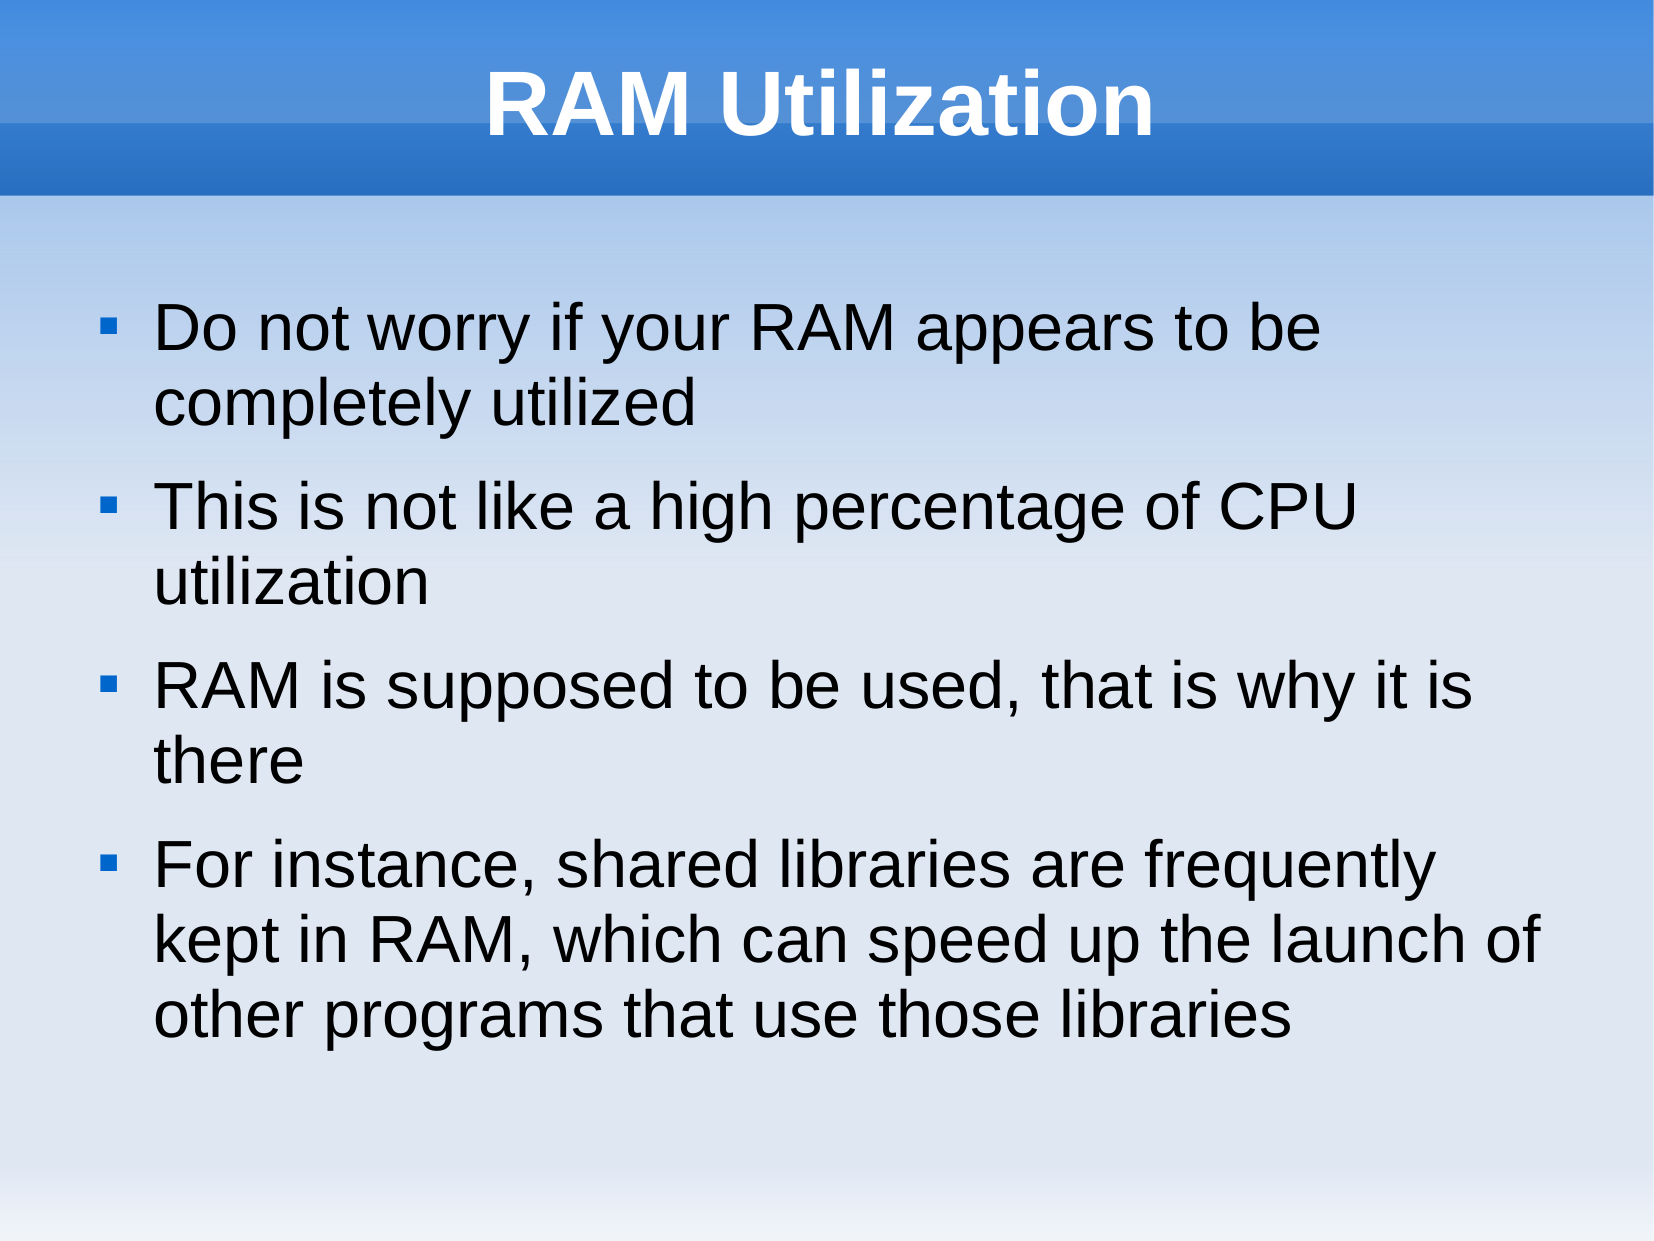

# RAM Utilization
Do not worry if your RAM appears to be completely utilized
This is not like a high percentage of CPU utilization
RAM is supposed to be used, that is why it is there
For instance, shared libraries are frequently kept in RAM, which can speed up the launch of other programs that use those libraries